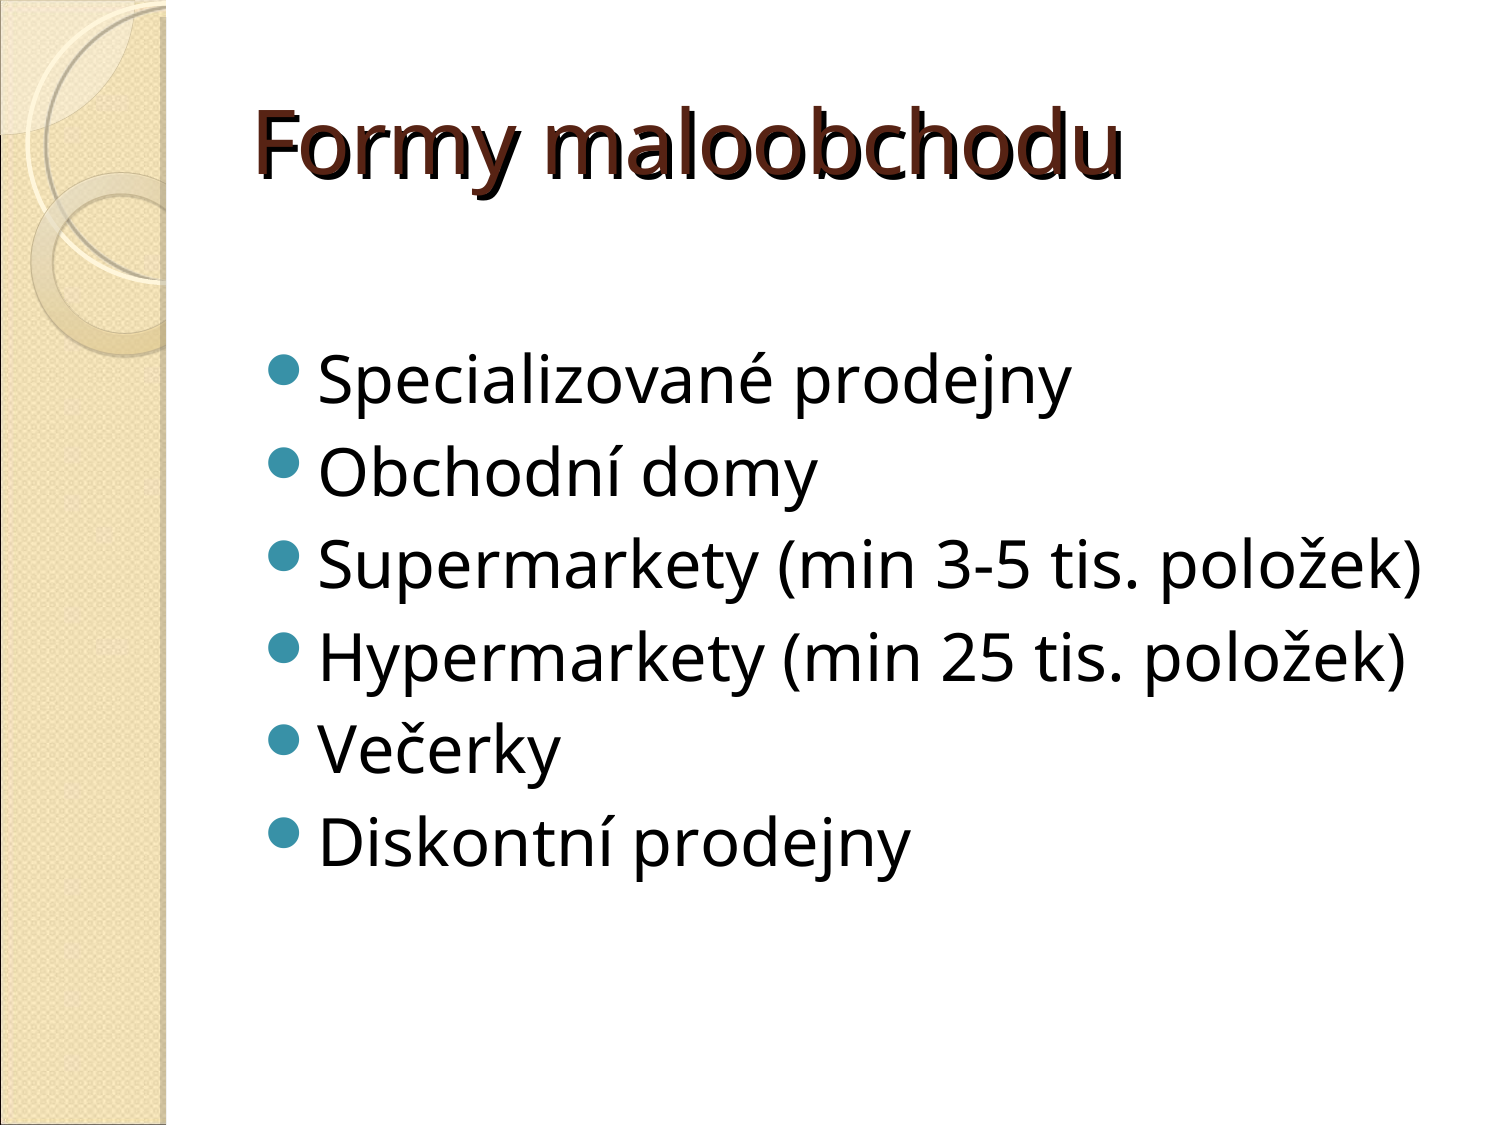

# Formy maloobchodu
Specializované prodejny
Obchodní domy
Supermarkety (min 3-5 tis. položek)
Hypermarkety (min 25 tis. položek)
Večerky
Diskontní prodejny